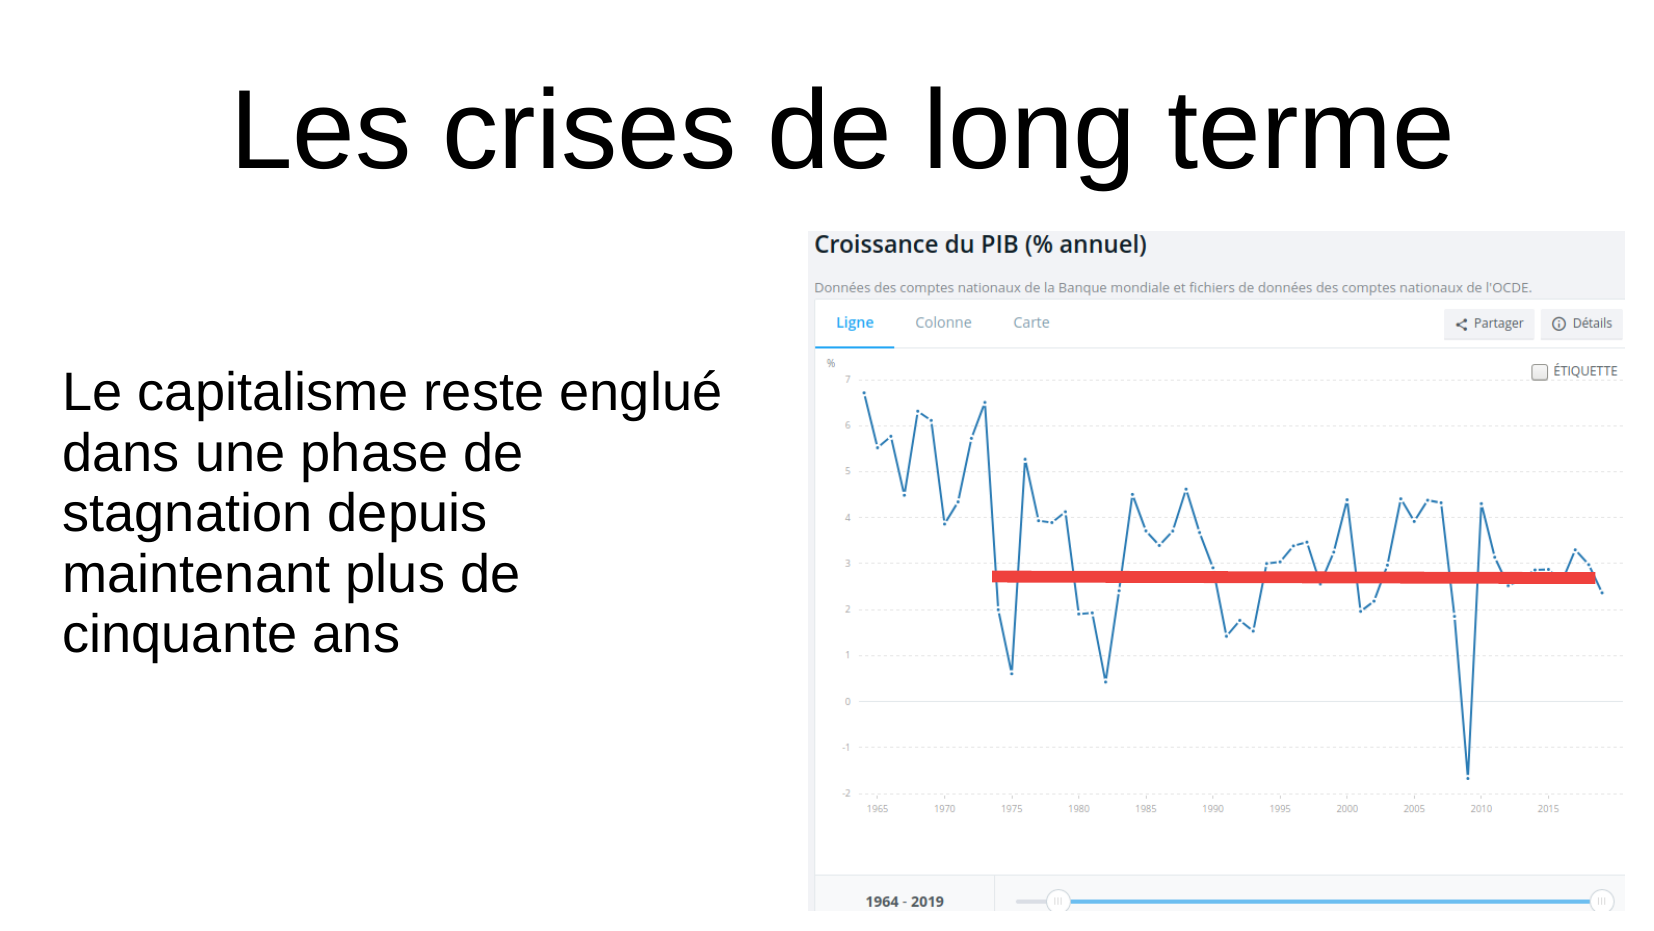

# Les crises de long terme
Le capitalisme reste englué dans une phase de stagnation depuis maintenant plus de cinquante ans